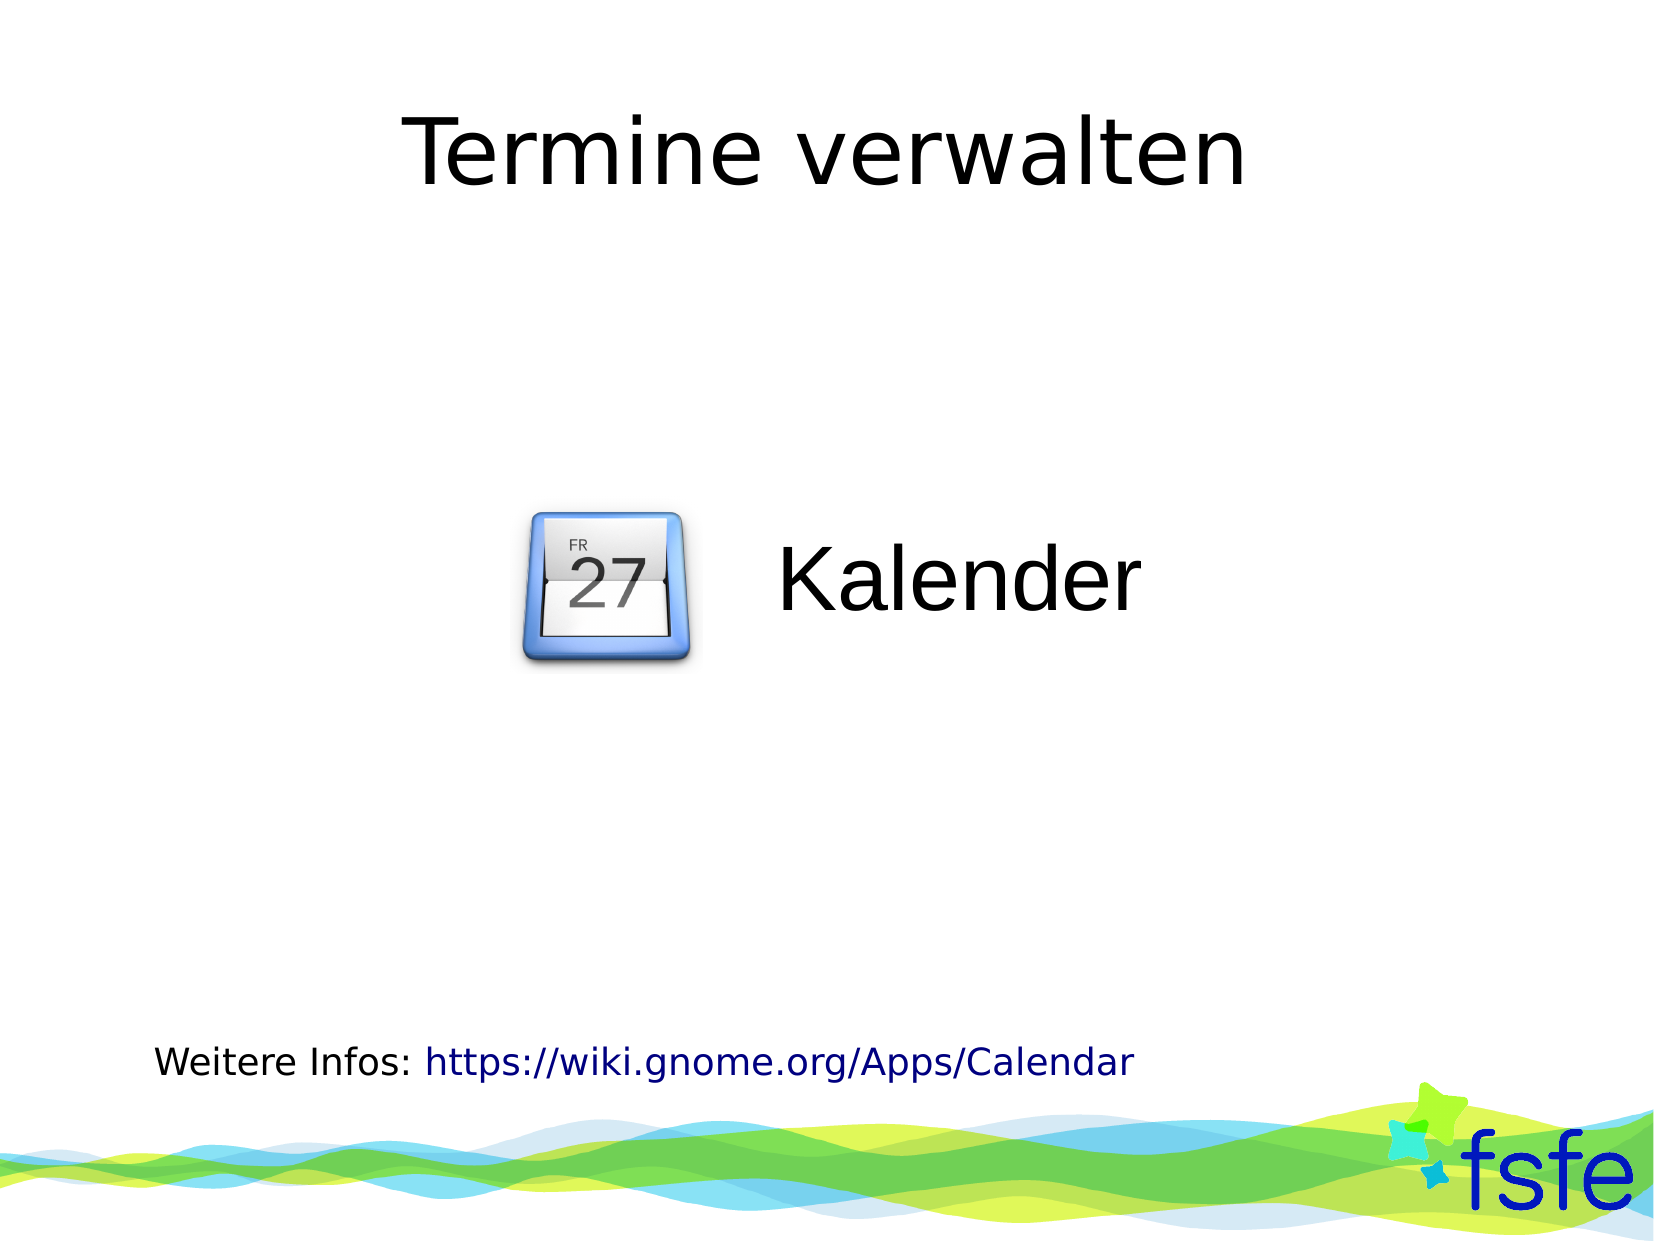

# Termine verwalten
Weitere Infos: https://wiki.gnome.org/Apps/Calendar
Kalender